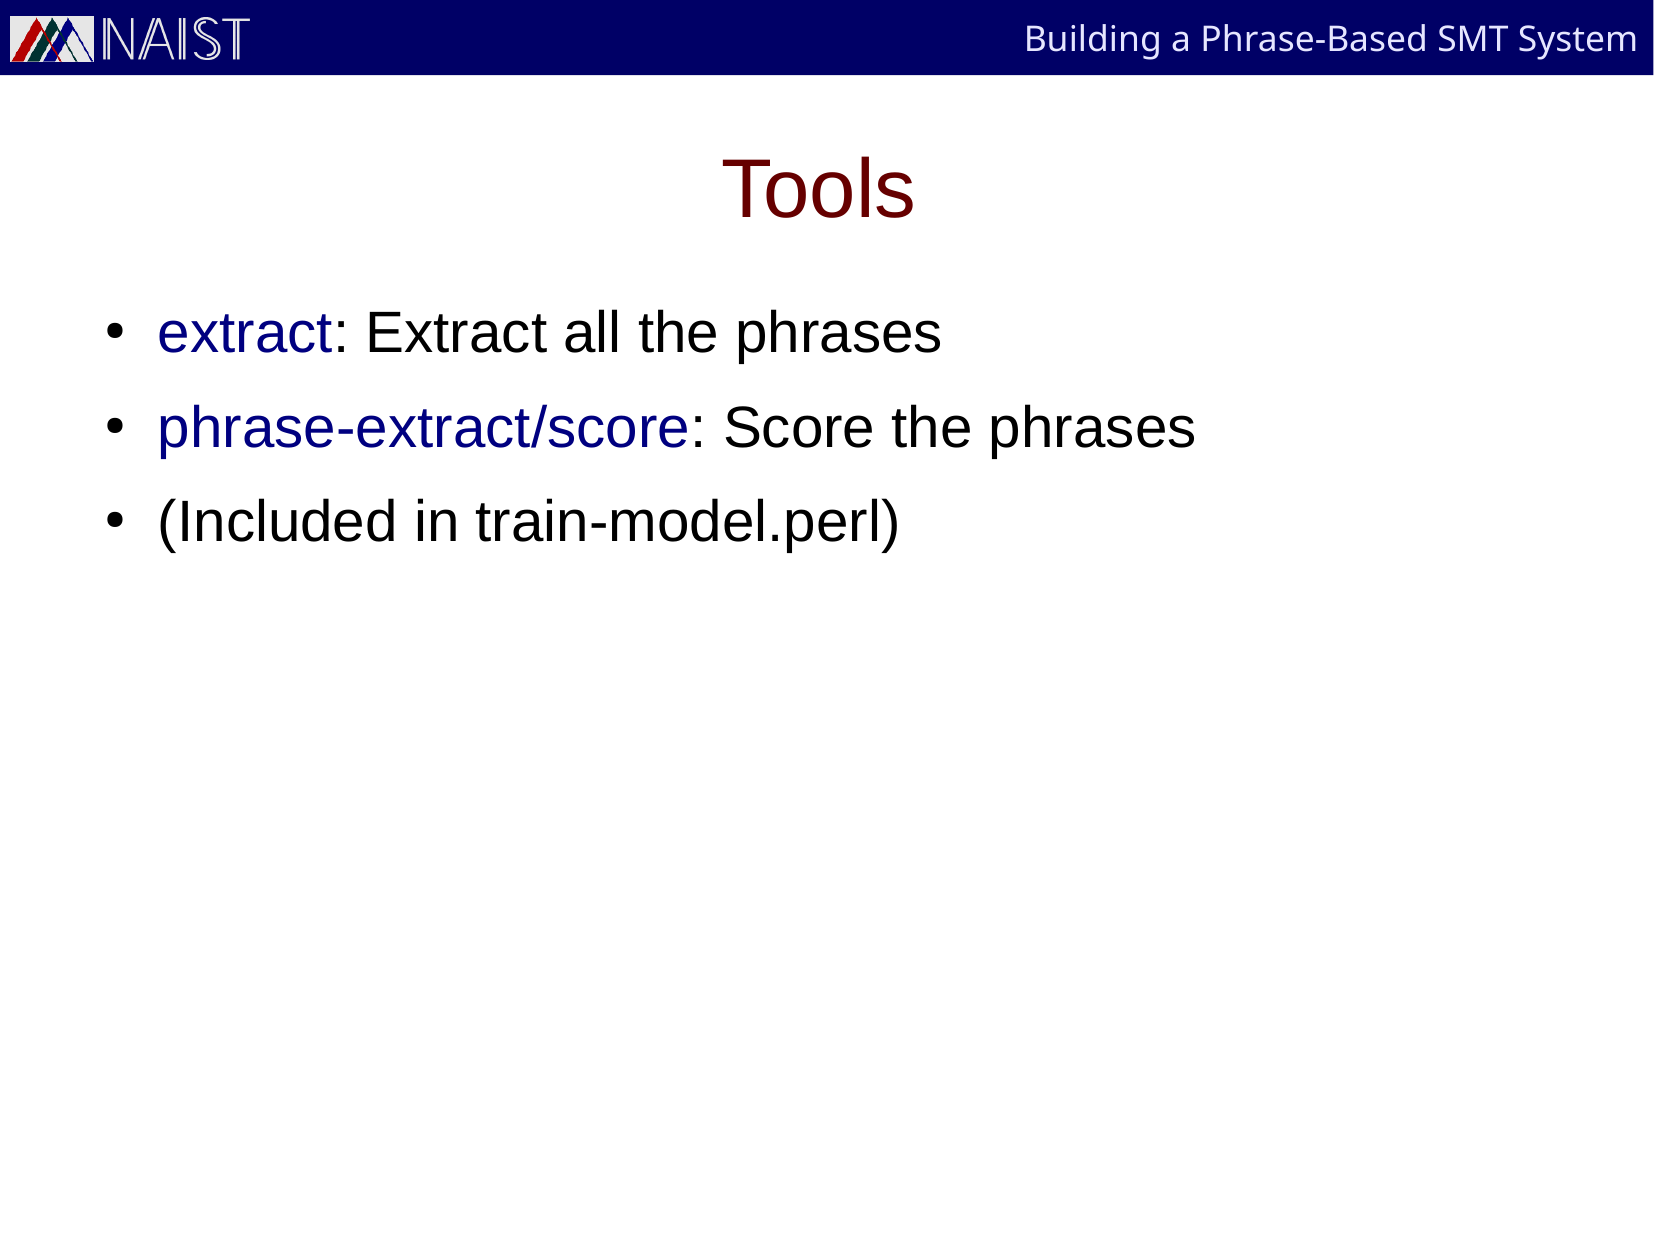

# Tools
extract: Extract all the phrases
phrase-extract/score: Score the phrases
(Included in train-model.perl)